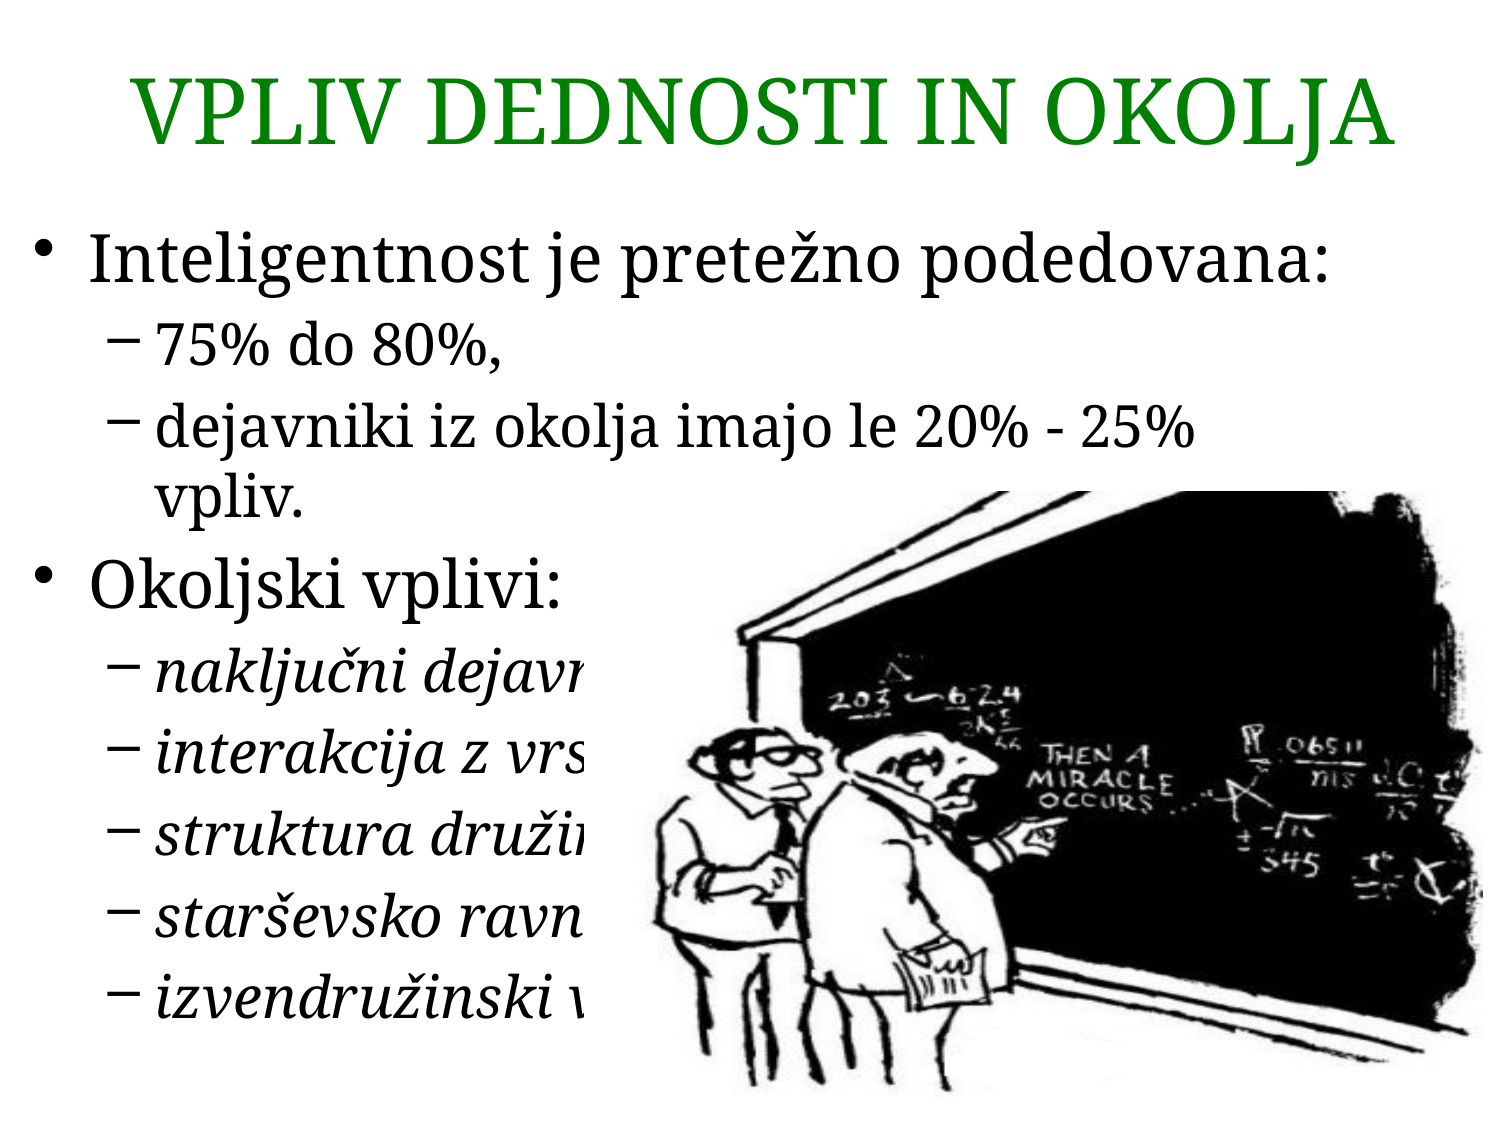

# VPLIV DEDNOSTI IN OKOLJA
Inteligentnost je pretežno podedovana:
75% do 80%,
dejavniki iz okolja imajo le 20% - 25% vpliv.
Okoljski vplivi:
naključni dejavniki
interakcija z vrstniki
struktura družine
starševsko ravnanje
izvendružinski vplivi